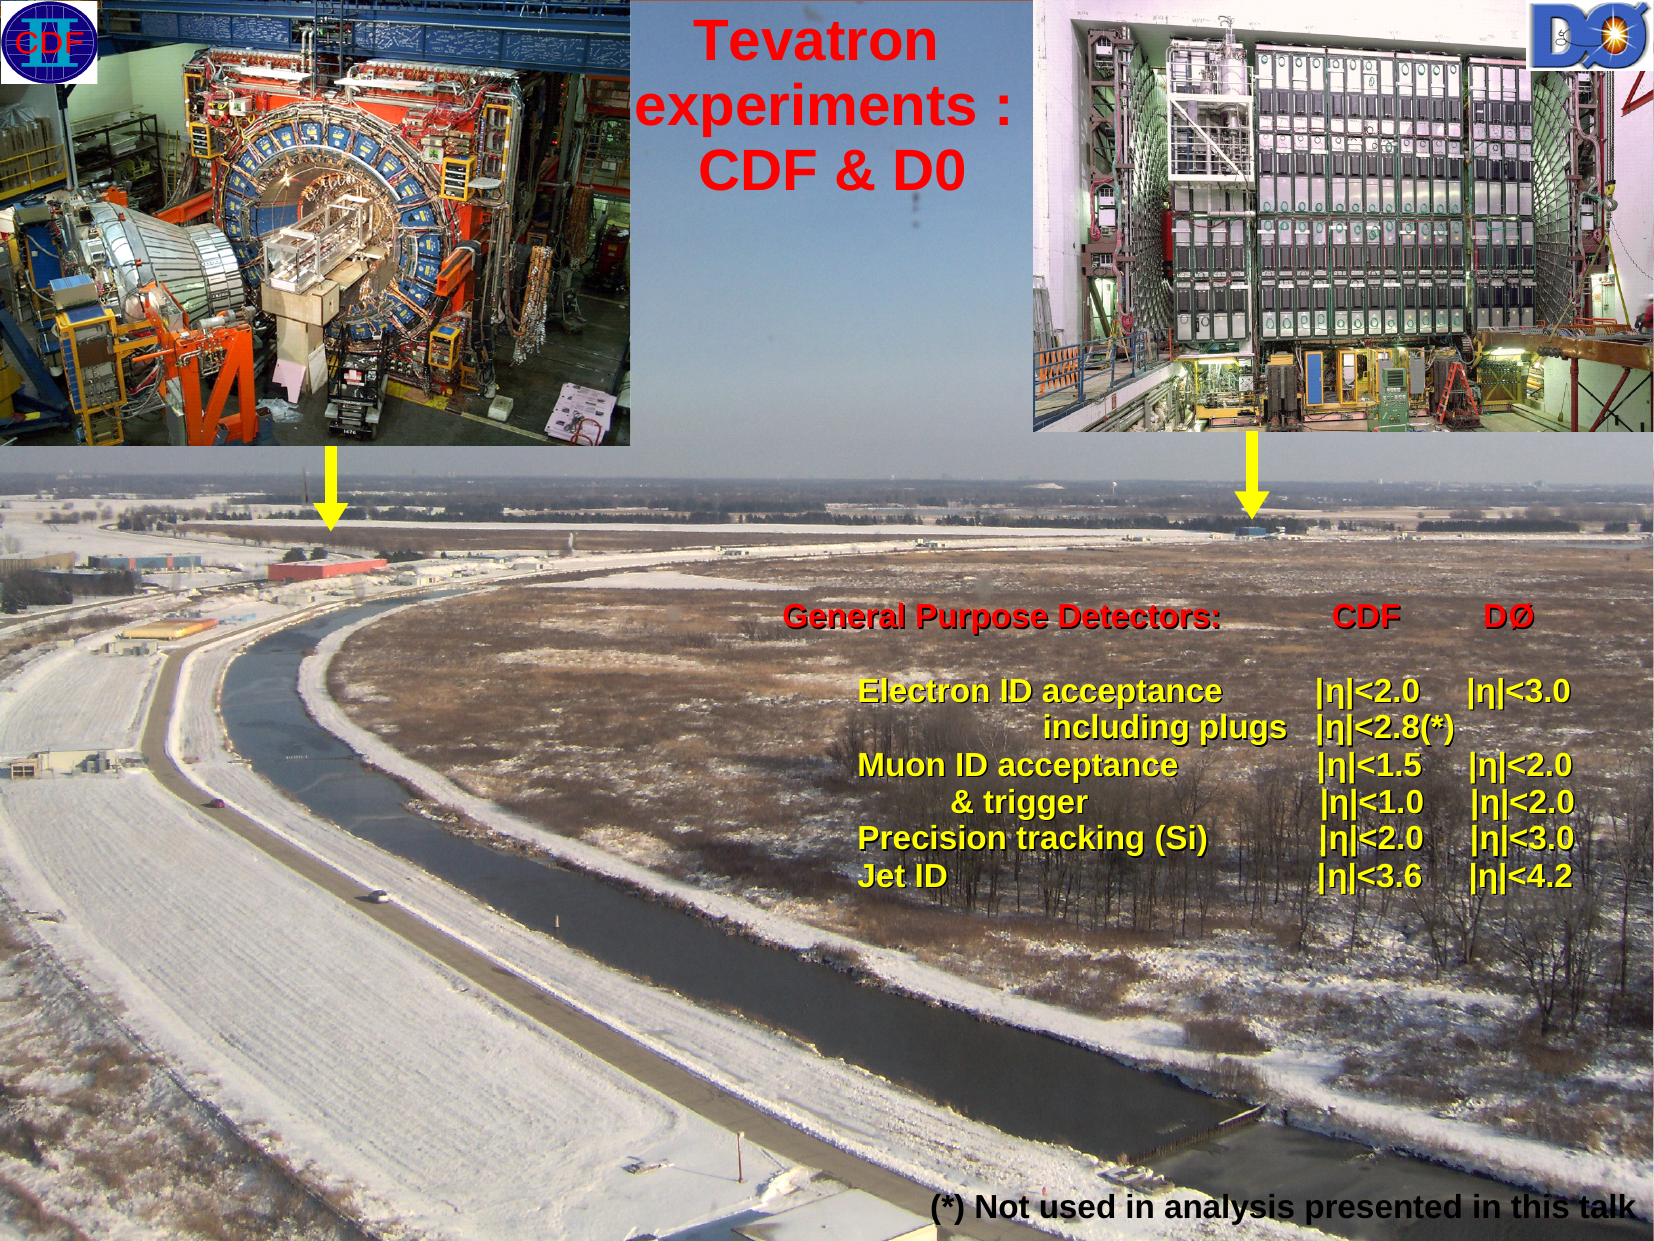

Tevatron
experiments :
 CDF & D0
General Purpose Detectors: CDF DØ
Electron ID acceptance |η|<2.0 |η|<3.0
 including plugs |η|<2.8(*)
Muon ID acceptance |η|<1.5 |η|<2.0
 & trigger |η|<1.0 |η|<2.0
Precision tracking (Si) |η|<2.0 |η|<3.0
Jet ID |η|<3.6 |η|<4.2
(*) Not used in analysis presented in this talk